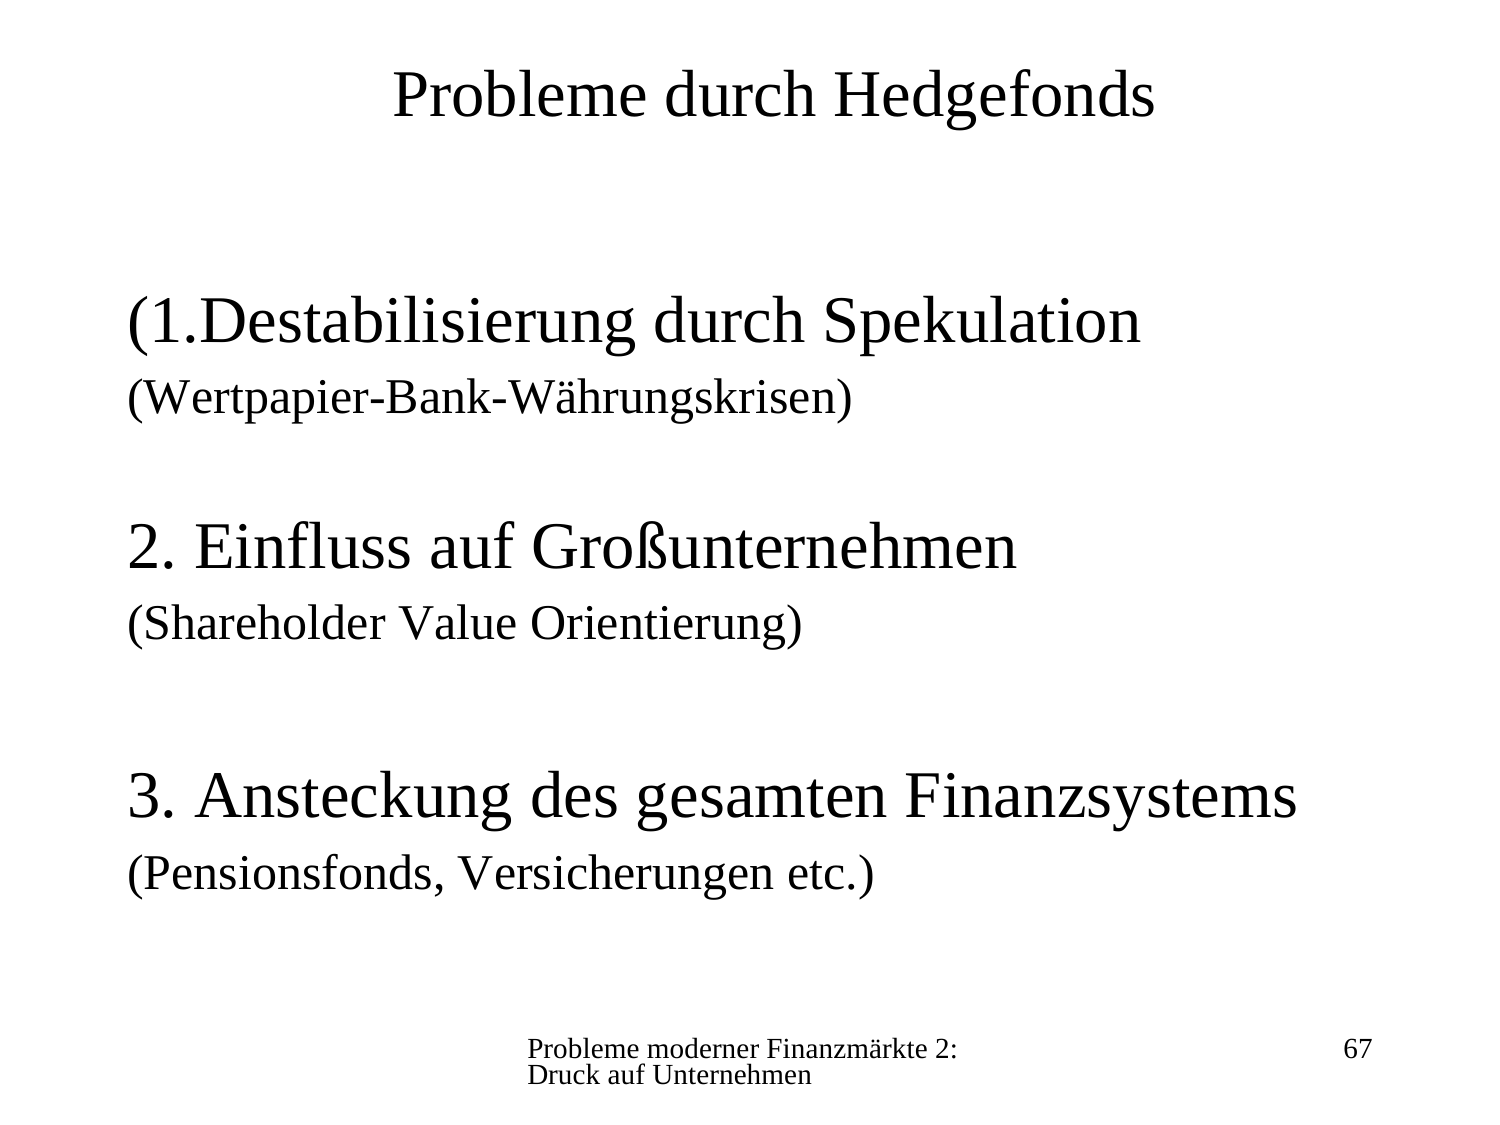

# Probleme durch Hedgefonds
(1.Destabilisierung durch Spekulation
(Wertpapier-Bank-Währungskrisen)
2. Einfluss auf Großunternehmen
(Shareholder Value Orientierung)
3. Ansteckung des gesamten Finanzsystems
(Pensionsfonds, Versicherungen etc.)
Probleme moderner Finanzmärkte 2: Druck auf Unternehmen
67